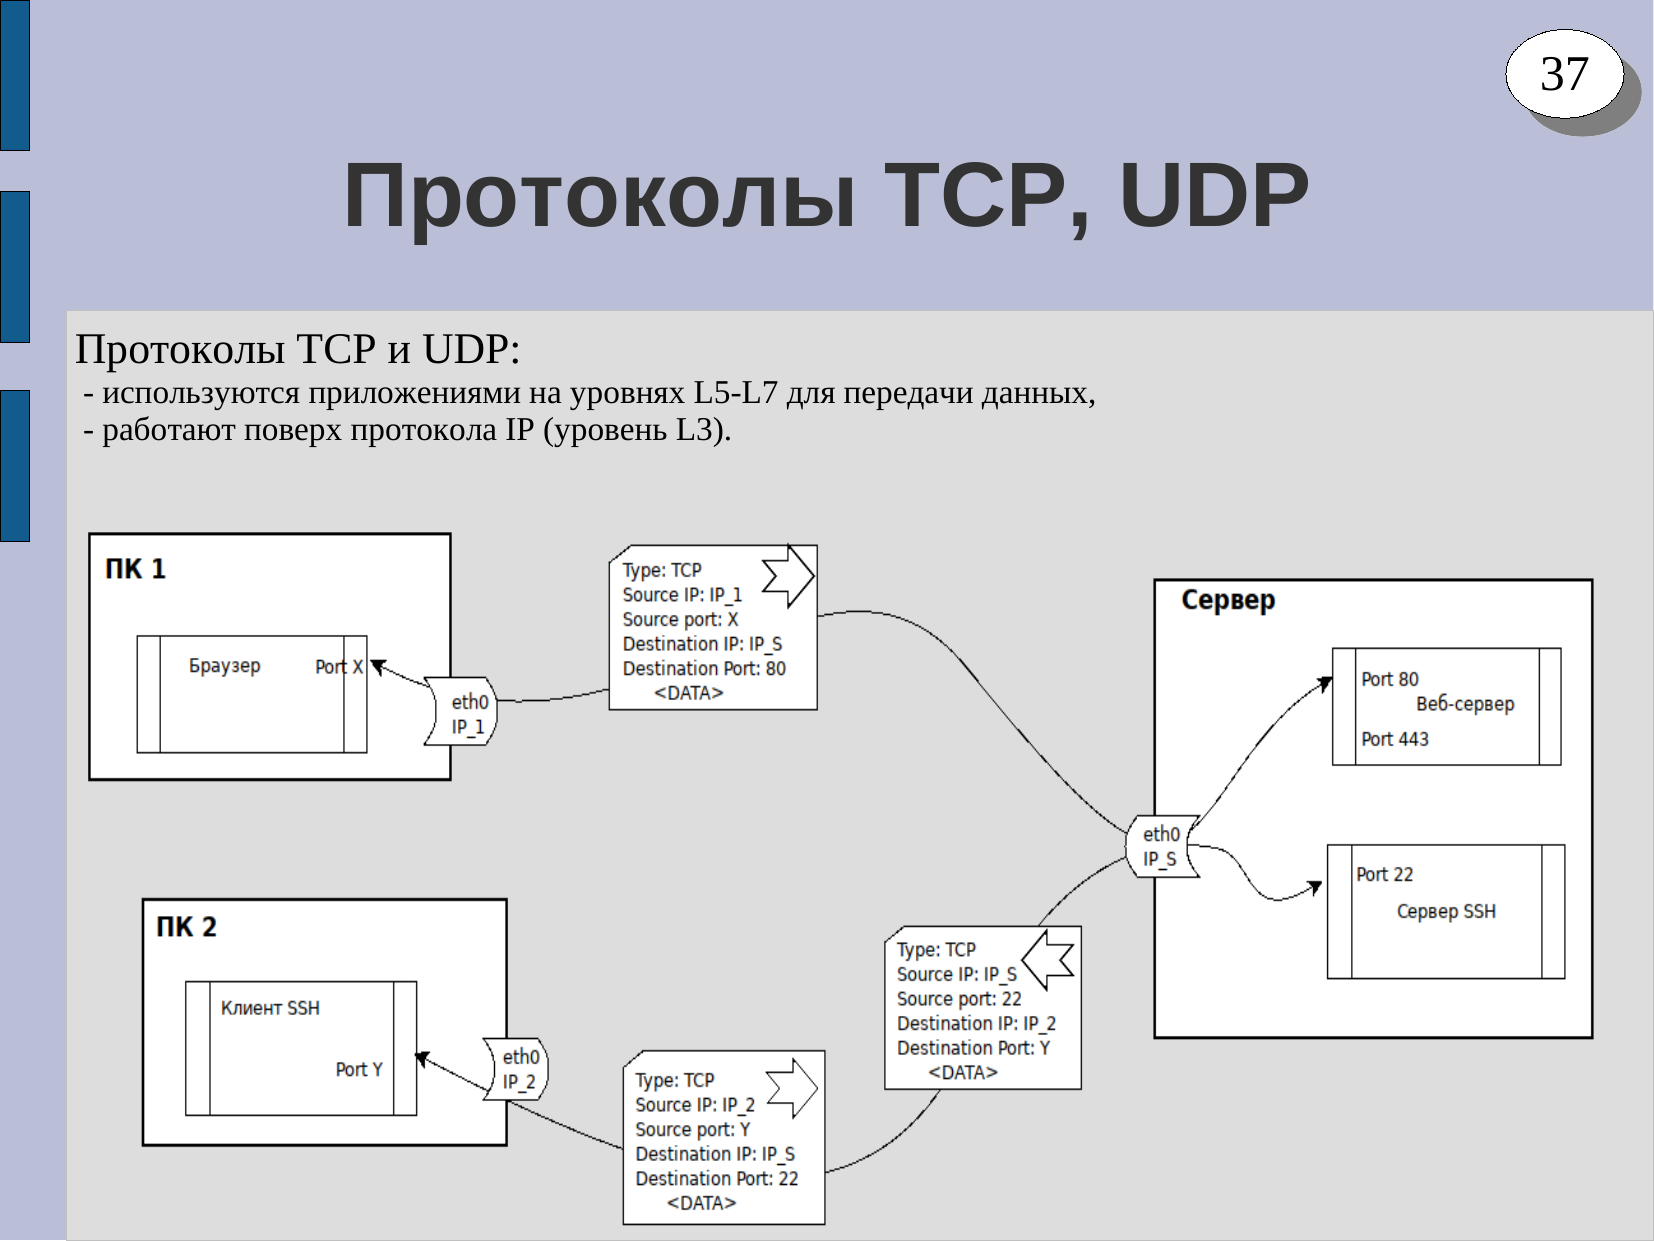

37
# Протоколы TCP, UDP
Протоколы TCP и UDP:
 - используются приложениями на уровнях L5-L7 для передачи данных,
 - работают поверх протокола IP (уровень L3).